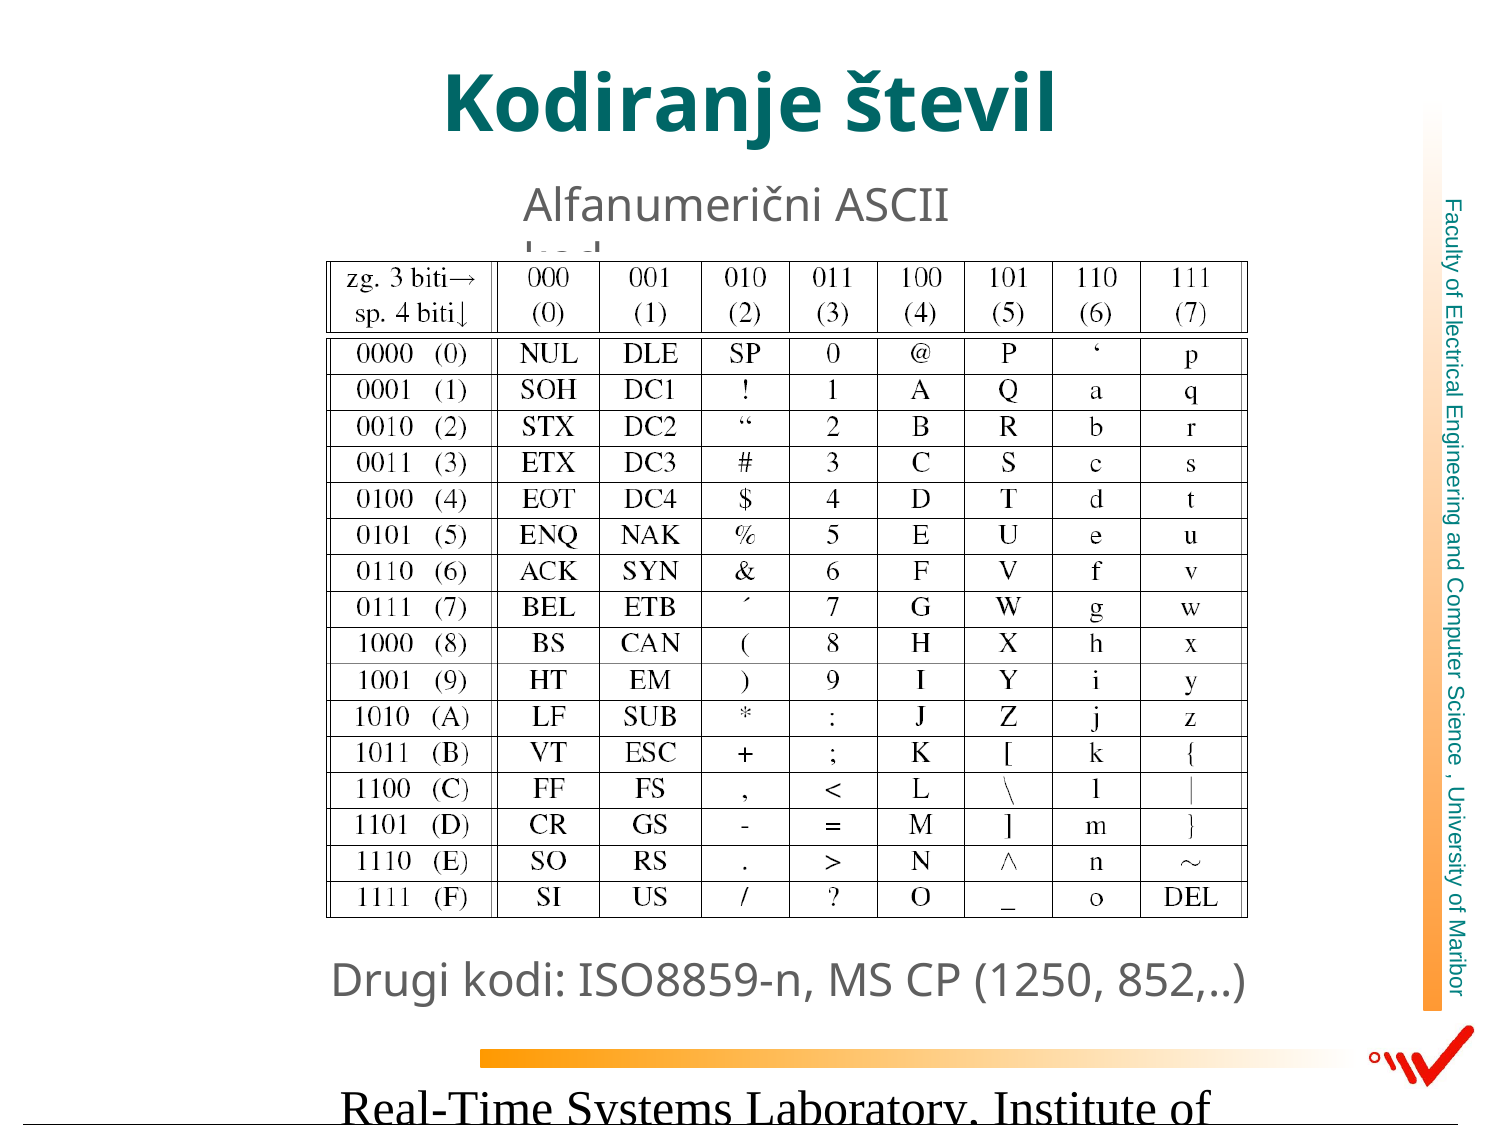

# Kodiranje števil
Alfanumerični ASCII kod
Drugi kodi: ISO8859-n, MS CP (1250, 852,..)